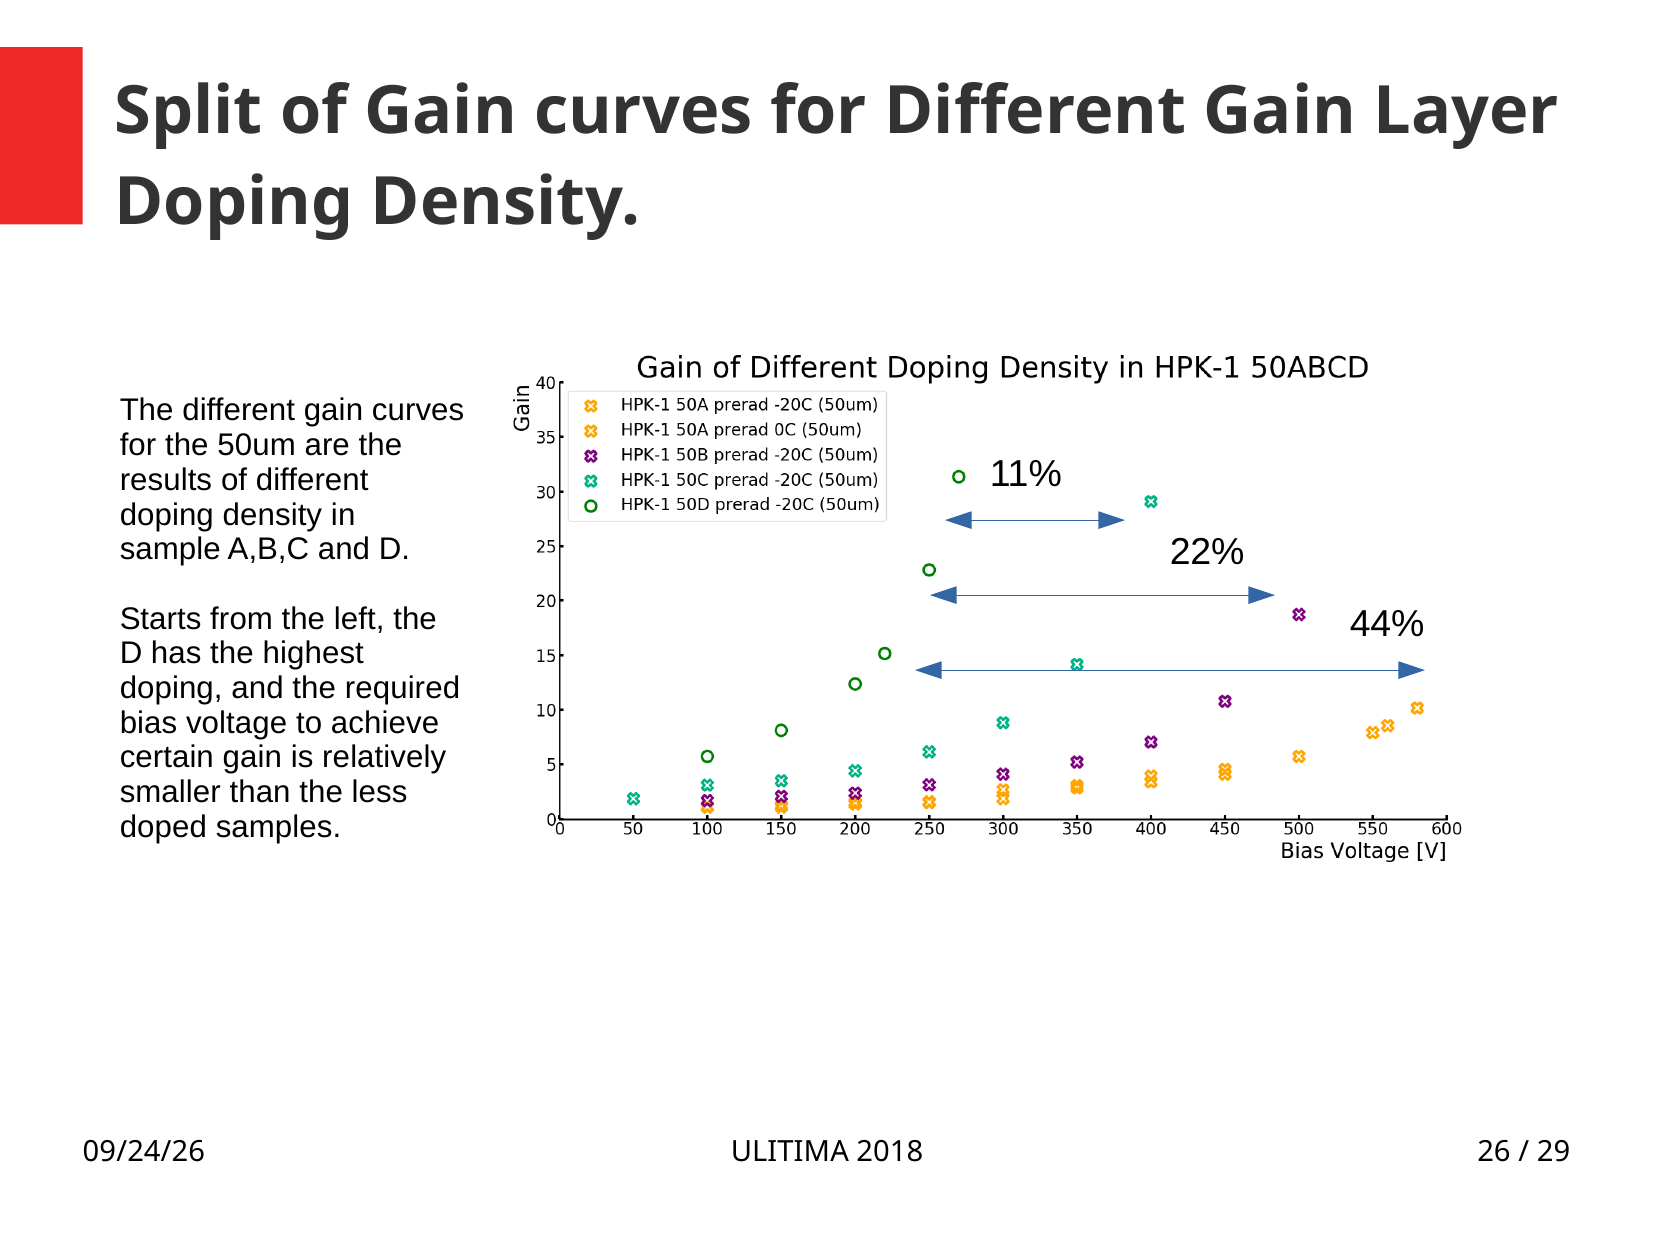

# Split of Gain curves for Different Gain Layer Doping Density.
The different gain curves for the 50um are the results of different doping density in sample A,B,C and D.
Starts from the left, the D has the highest doping, and the required bias voltage to achieve certain gain is relatively smaller than the less doped samples.
11%
22%
44%
ULITIMA 2018
26